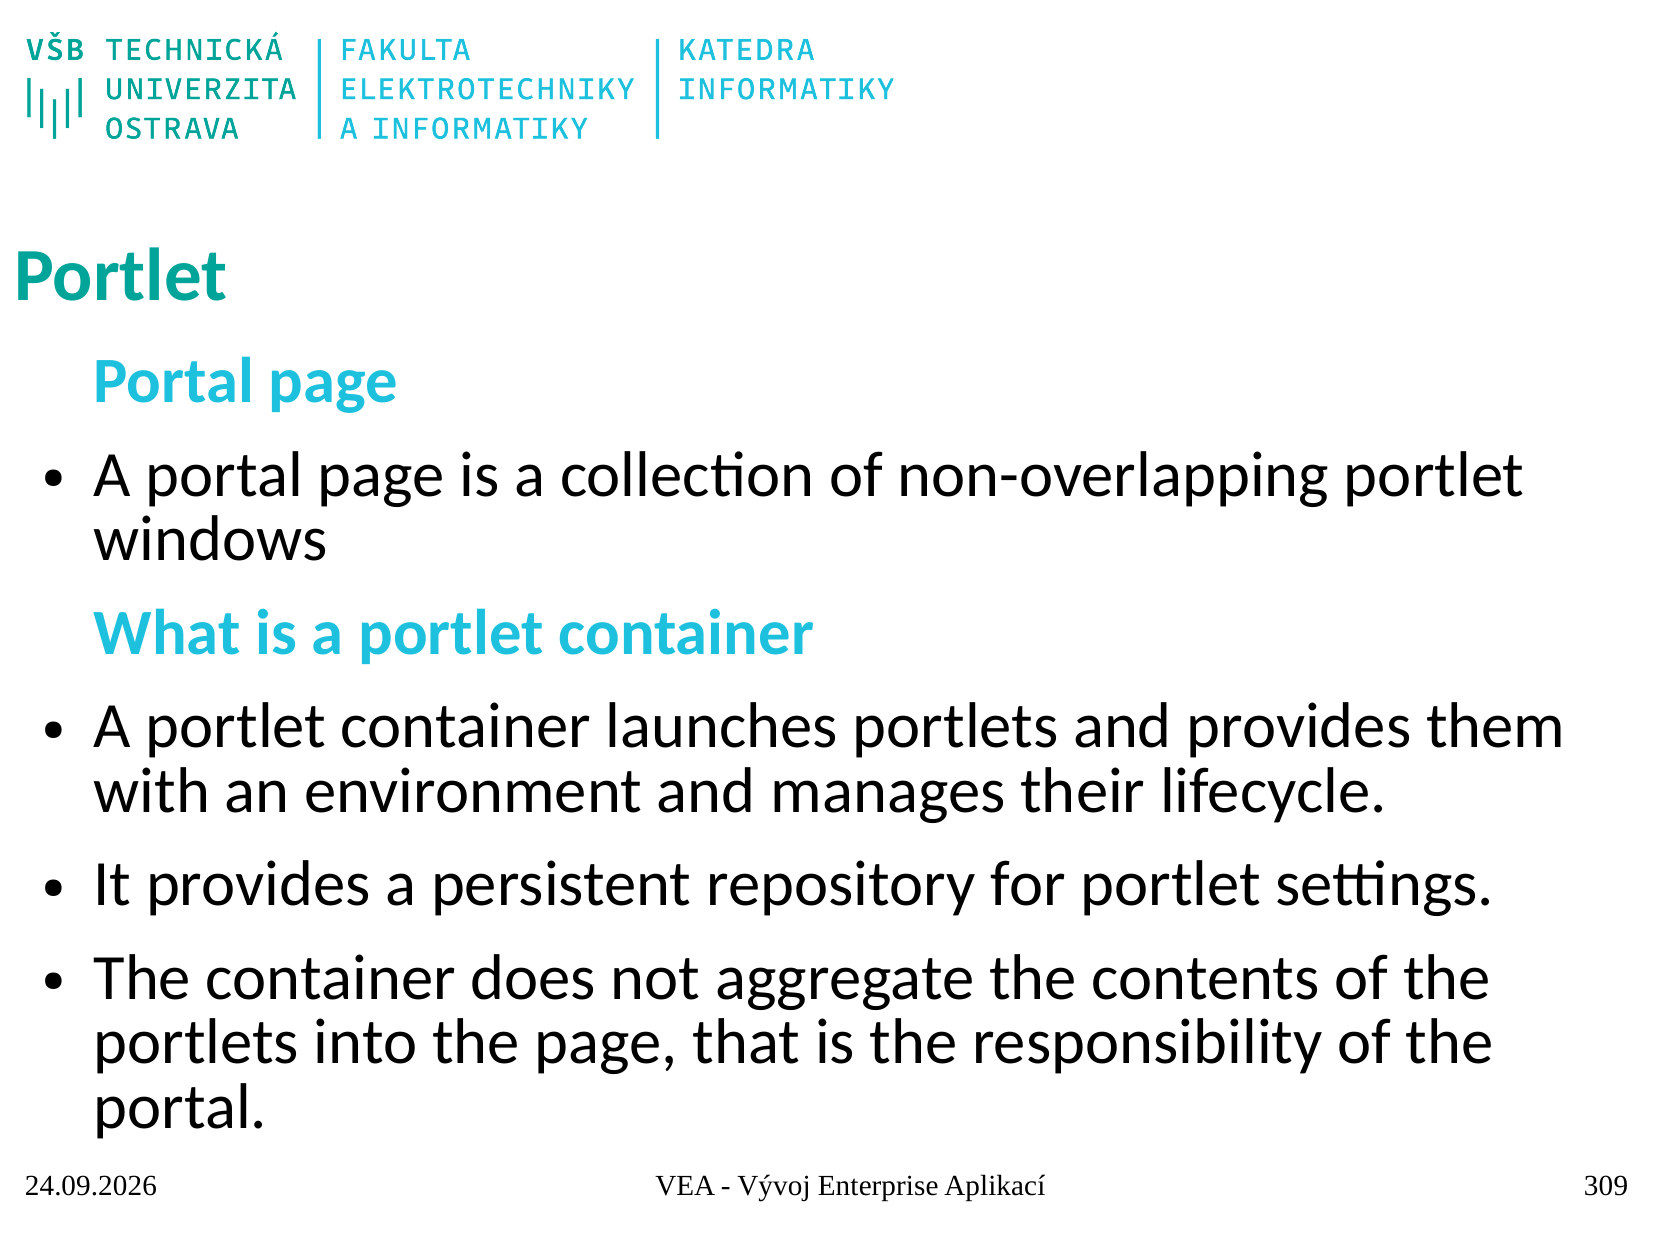

Portlet
# Portal page
A portal page is a collection of non-overlapping portlet windows
What is a portlet container
A portlet container launches portlets and provides them with an environment and manages their lifecycle.
It provides a persistent repository for portlet settings.
The container does not aggregate the contents of the portlets into the page, that is the responsibility of the portal.
VEA - Vývoj Enterprise Aplikací
309